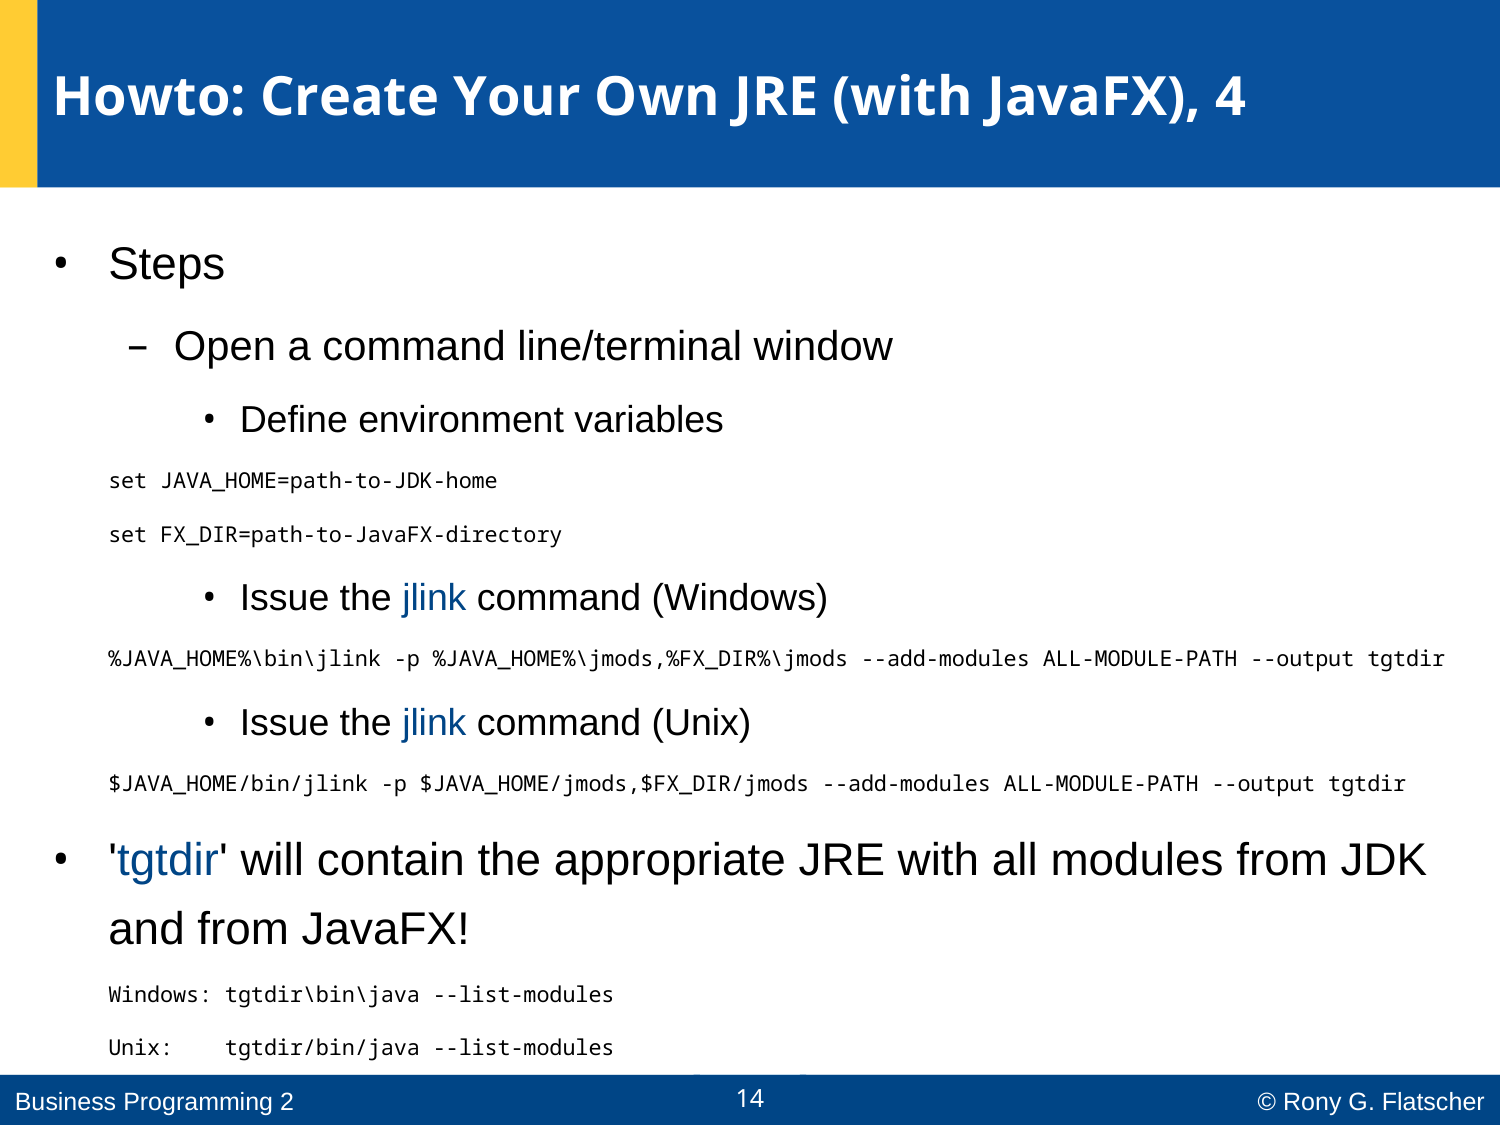

# Howto: Create Your Own JRE (with JavaFX), 4
Steps
Open a command line/terminal window
Define environment variables
set JAVA_HOME=path-to-JDK-home
set FX_DIR=path-to-JavaFX-directory
Issue the jlink command (Windows)
%JAVA_HOME%\bin\jlink -p %JAVA_HOME%\jmods,%FX_DIR%\jmods --add-modules ALL-MODULE-PATH --output tgtdir
Issue the jlink command (Unix)
$JAVA_HOME/bin/jlink -p $JAVA_HOME/jmods,$FX_DIR/jmods --add-modules ALL-MODULE-PATH --output tgtdir
'tgtdir' will contain the appropriate JRE with all modules from JDK and from JavaFX!
Windows: tgtdir\bin\java --list-modules
Unix: tgtdir/bin/java --list-modules